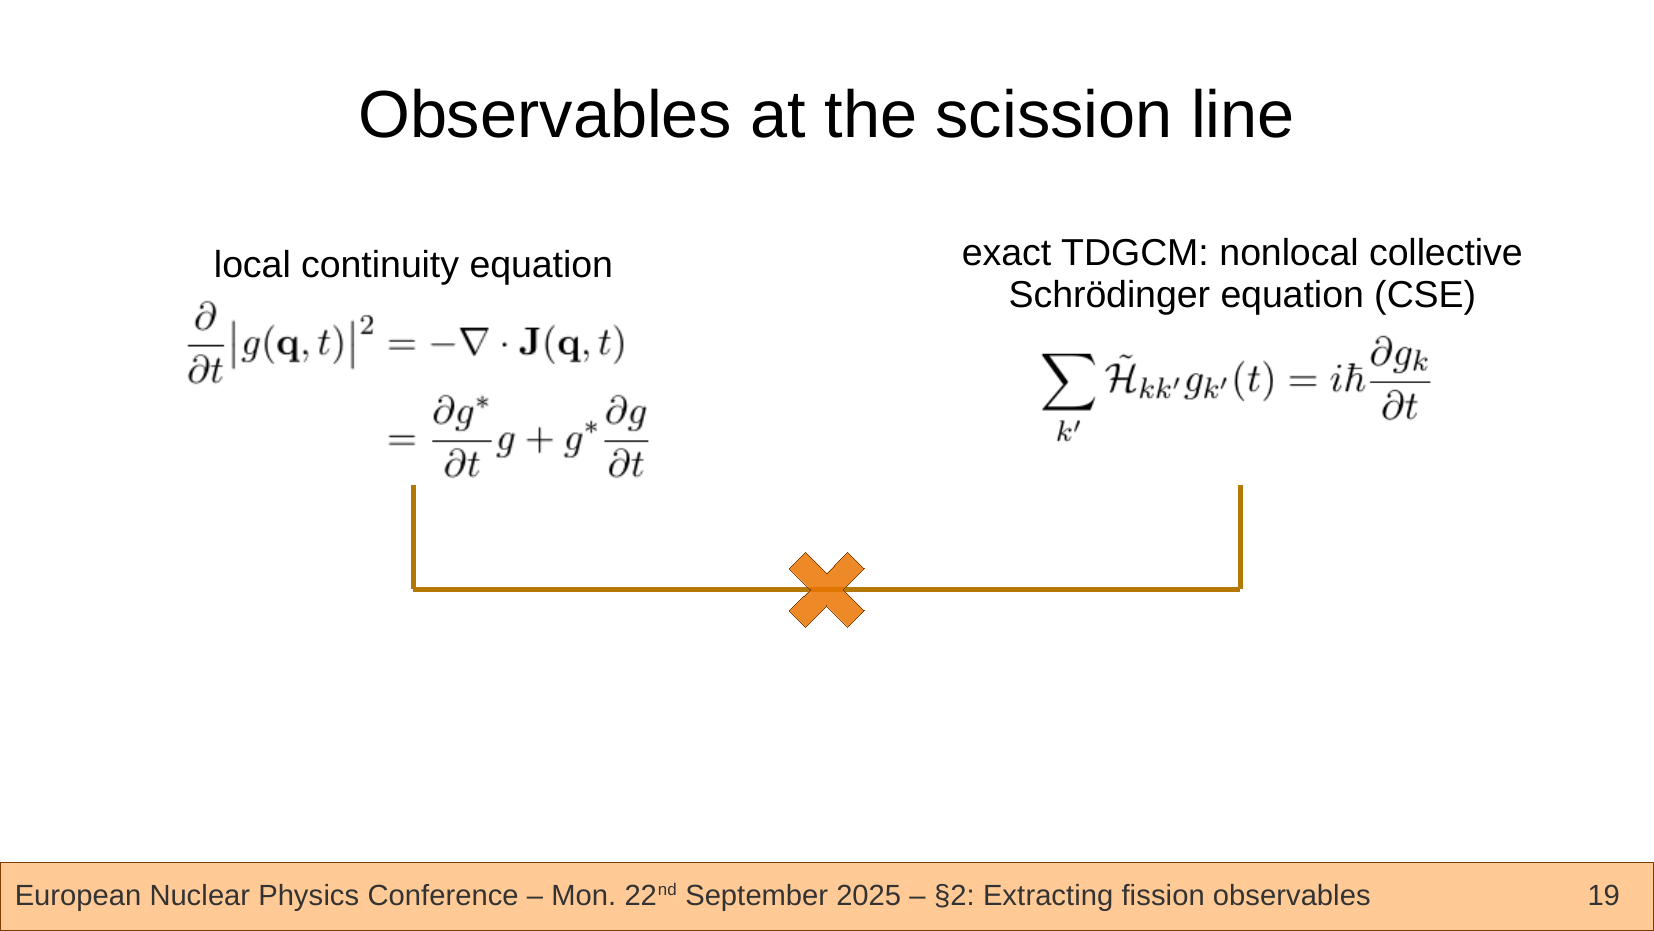

# Observables at the scission line
exact TDGCM: nonlocal collective
Schrödinger equation (CSE)
local continuity equation
European Nuclear Physics Conference – Mon. 22nd September 2025 – §2: Extracting fission observables